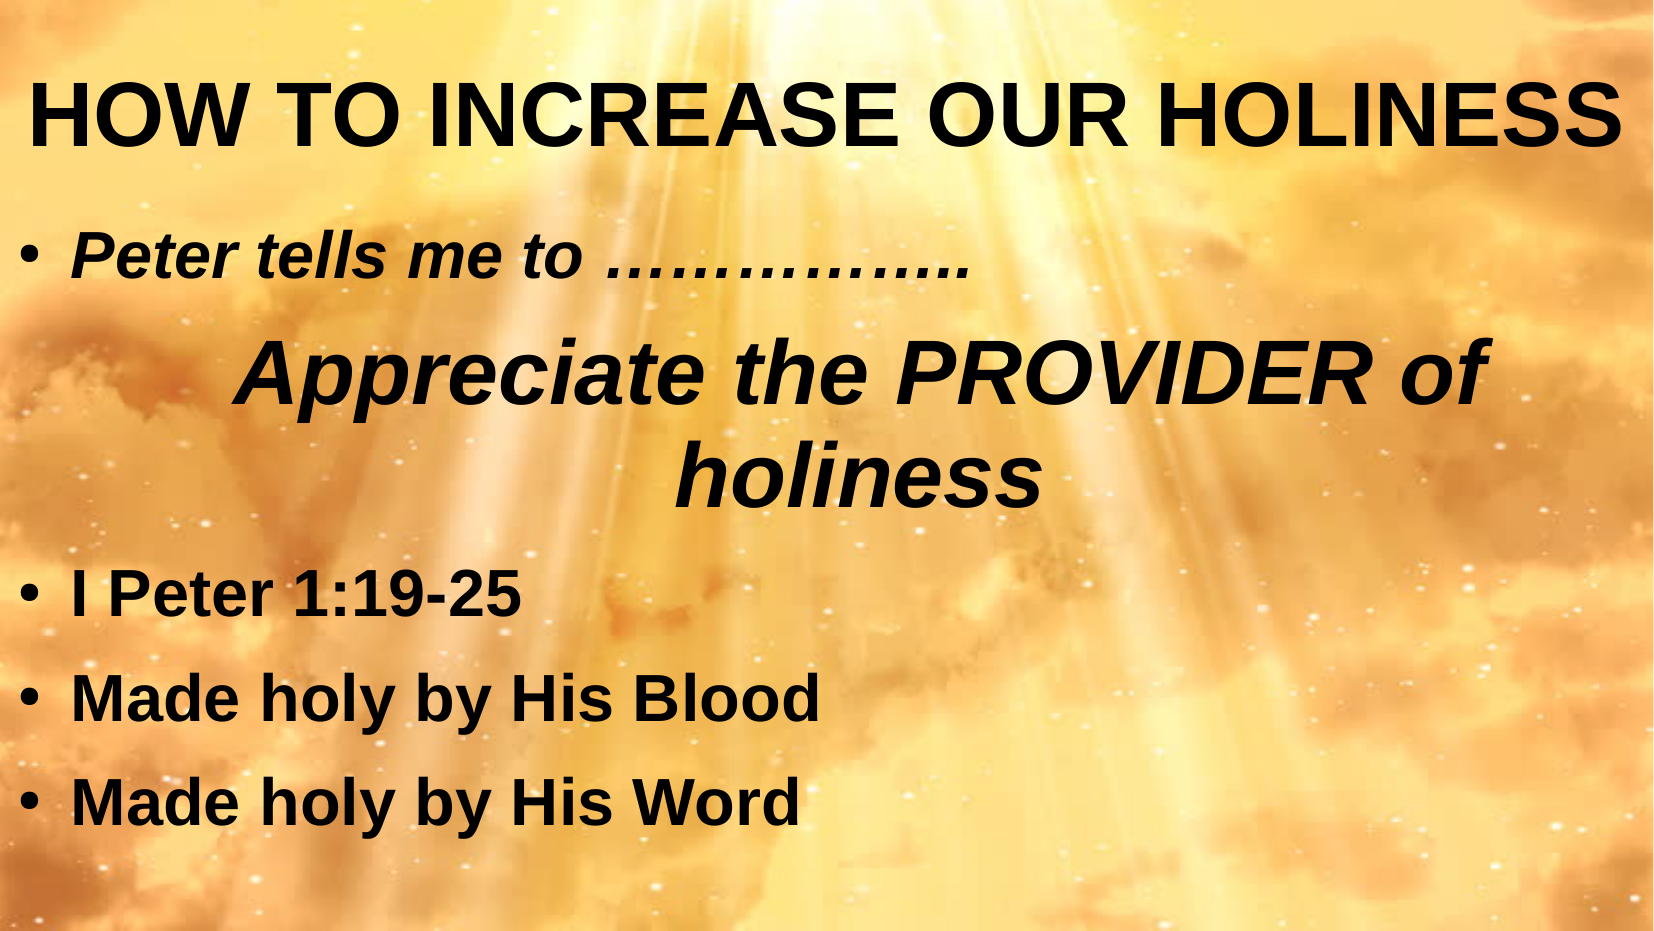

# HOW TO INCREASE OUR HOLINESS
Peter tells me to ……………..
Appreciate the PROVIDER of holiness
I Peter 1:19-25
Made holy by His Blood
Made holy by His Word